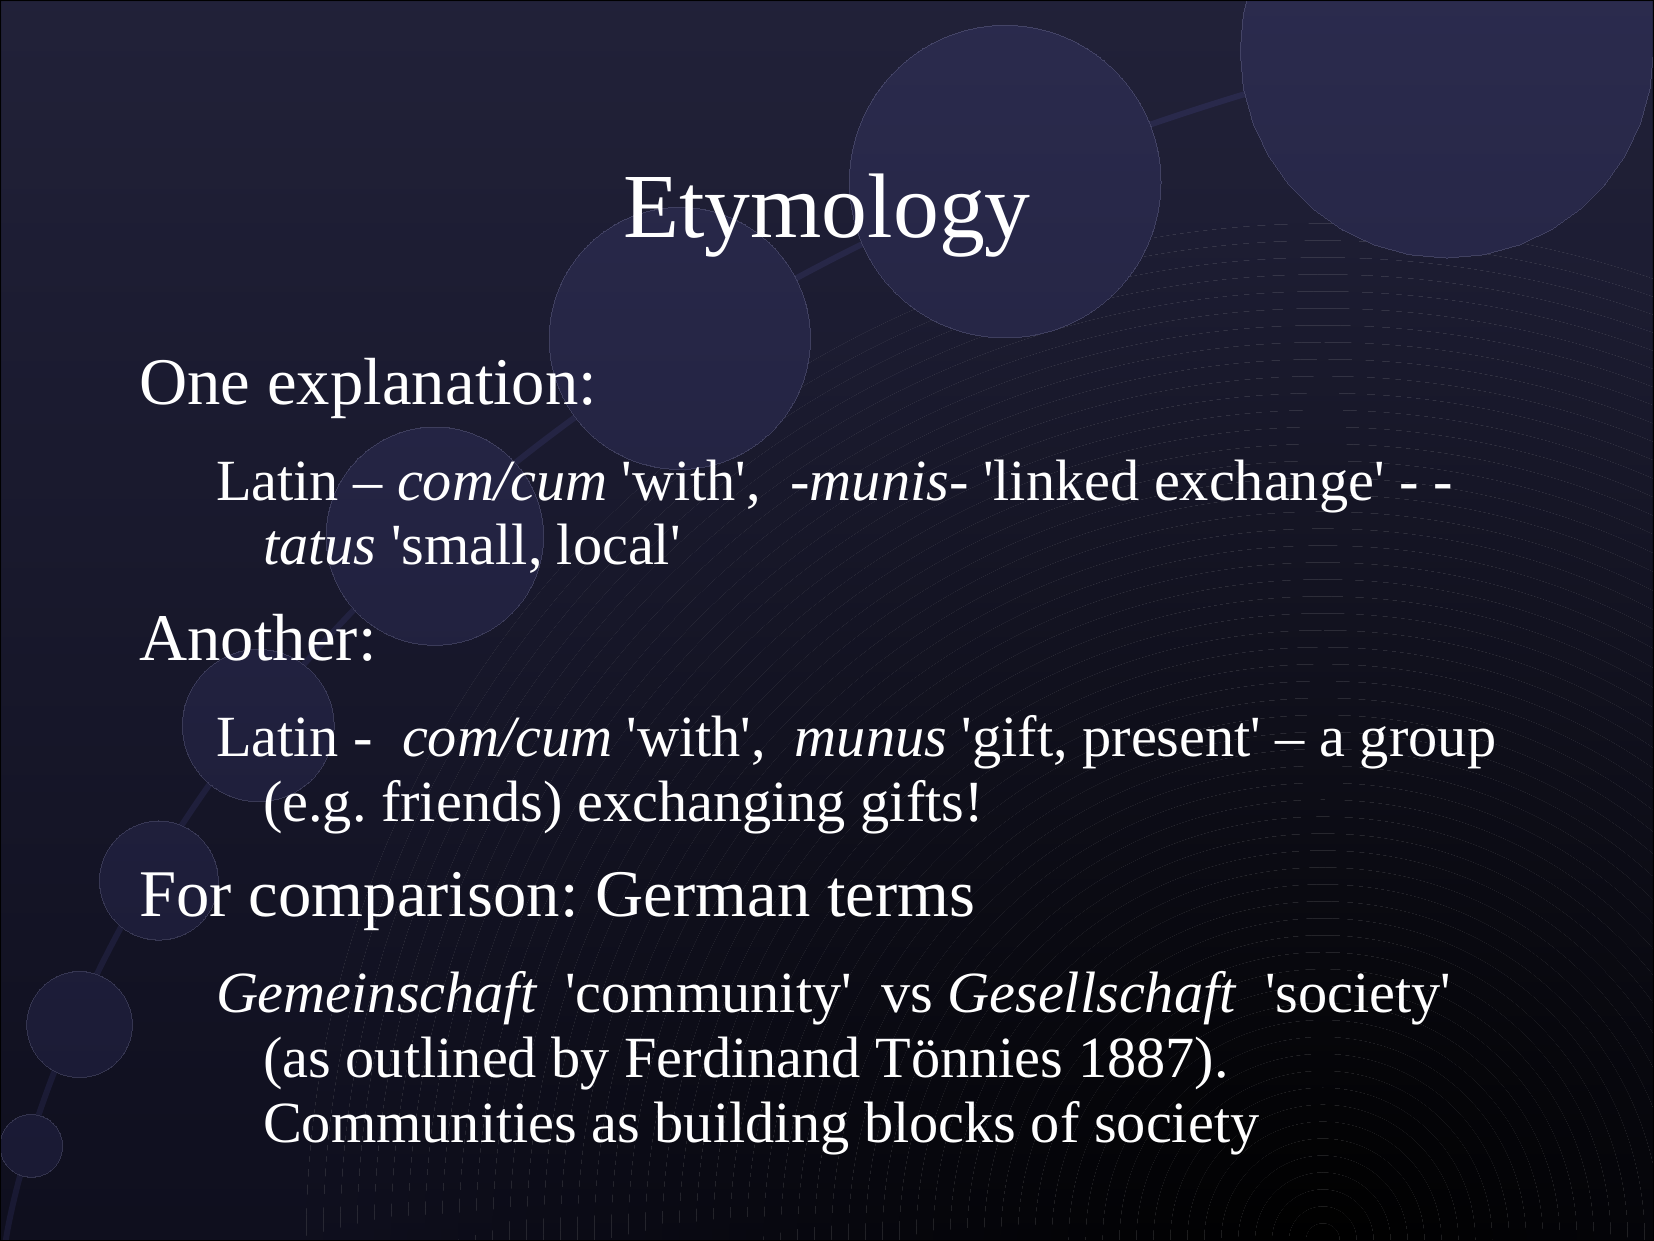

# Etymology
One explanation:
Latin – com/cum 'with', -munis- 'linked exchange' - -tatus 'small, local'
Another:
Latin - com/cum 'with', munus 'gift, present' – a group (e.g. friends) exchanging gifts!
For comparison: German terms
Gemeinschaft 'community' vs Gesellschaft 'society'
(as outlined by Ferdinand Tönnies 1887). Communities as building blocks of society